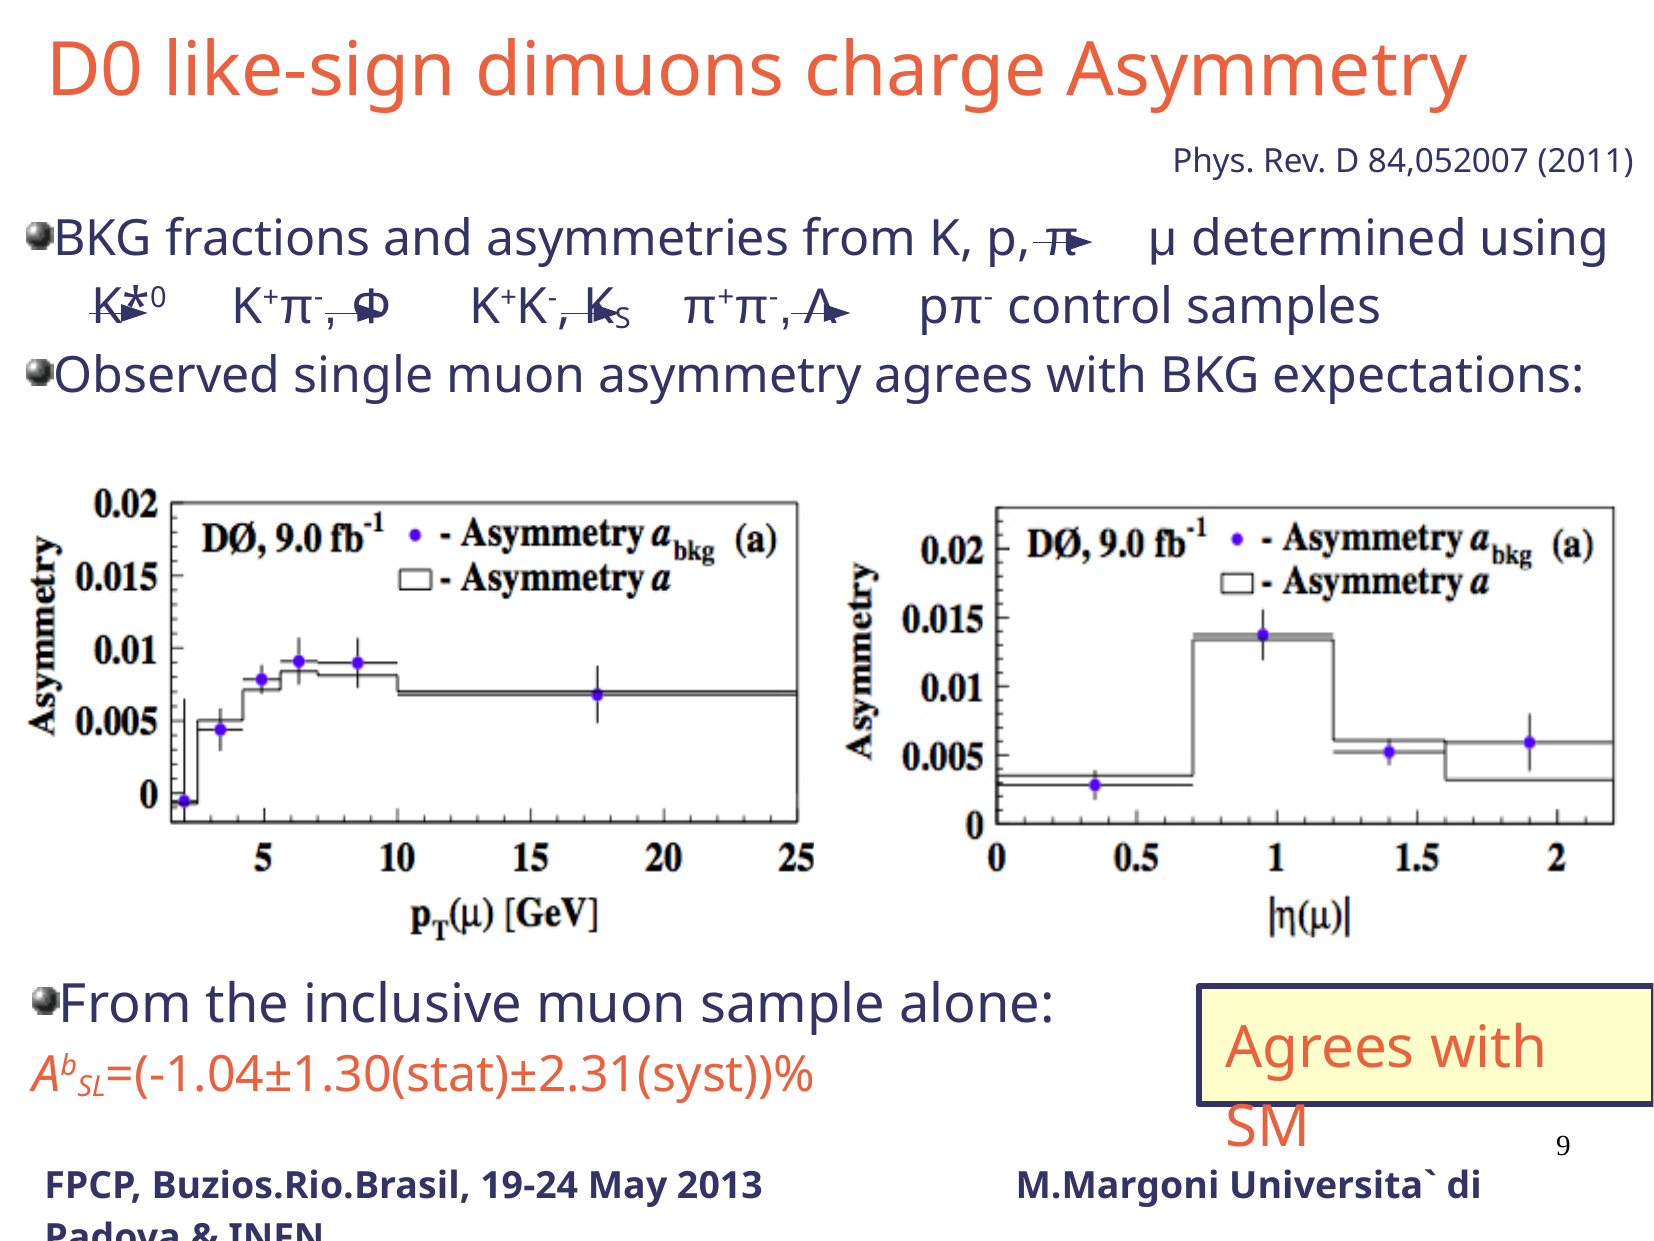

D0 like-sign dimuons charge Asymmetry
Phys. Rev. D 84,052007 (2011)
BKG fractions and asymmetries from K, p, π μ determined using K*0 K+π-, Φ K+K-, KS π+π-, Λ pπ- control samples
Observed single muon asymmetry agrees with BKG expectations:
From the inclusive muon sample alone:
AbSL=(-1.04±1.30(stat)±2.31(syst))%
Agrees with SM
9
FPCP, Buzios.Rio.Brasil, 19-24 May 2013 M.Margoni Universita` di Padova & INFN